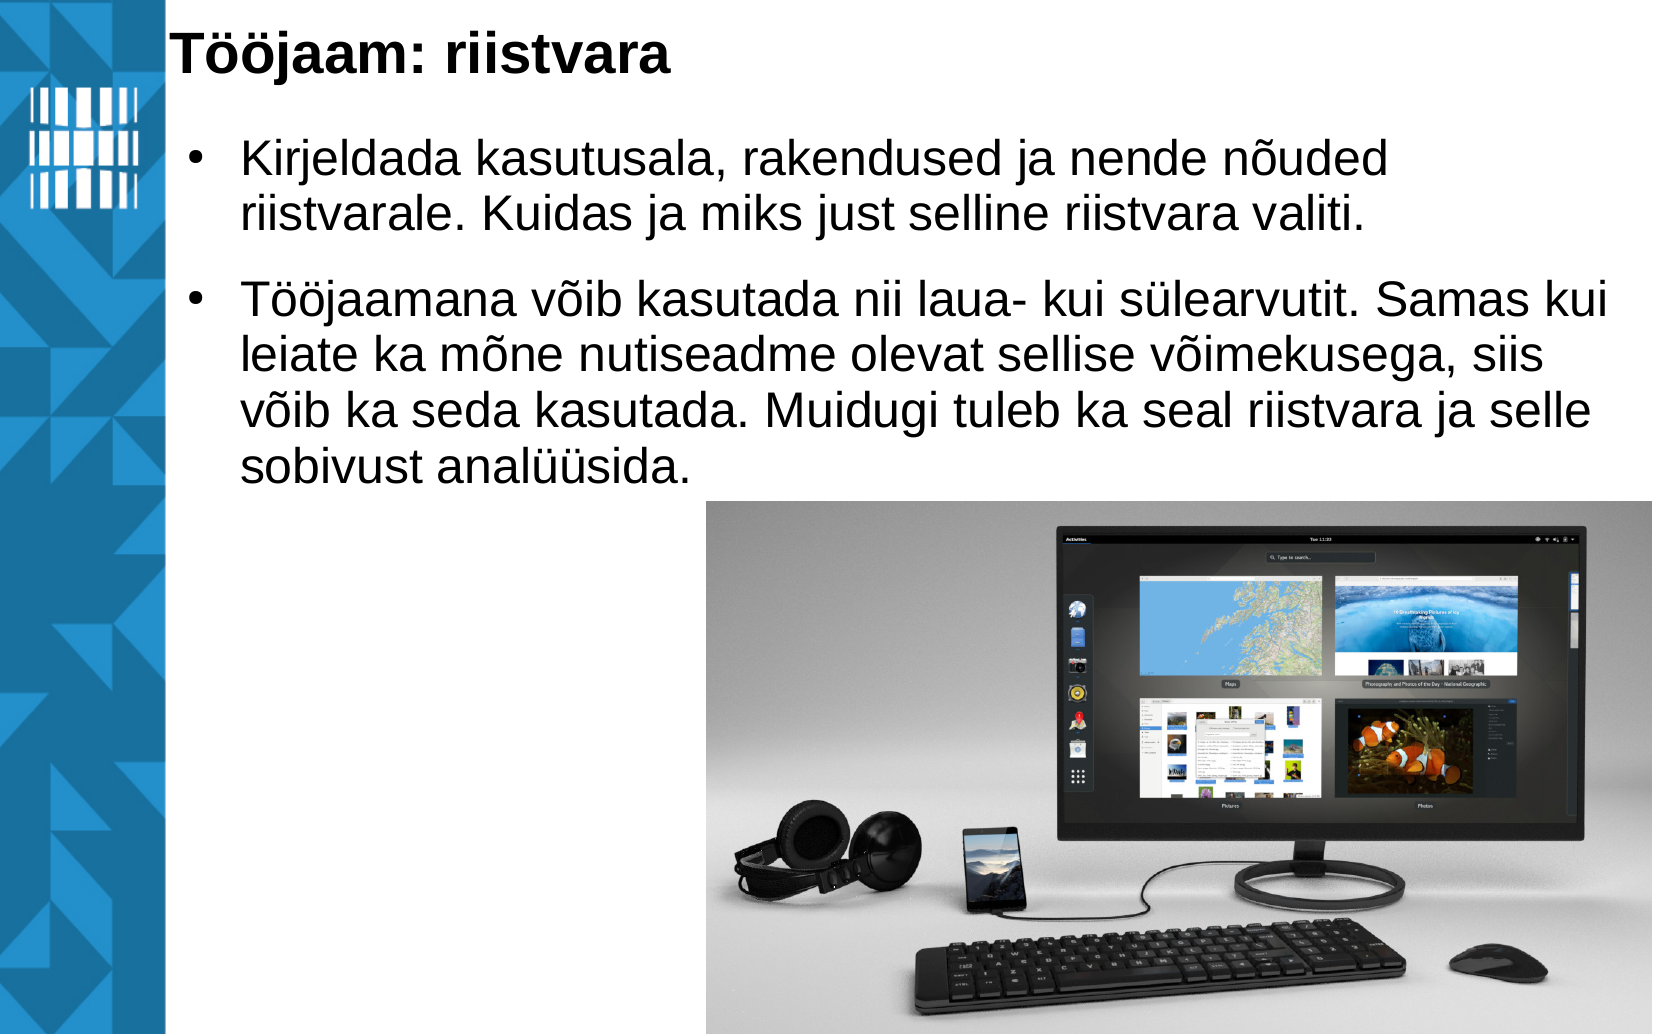

# Tööjaam: riistvara
Kirjeldada kasutusala, rakendused ja nende nõuded riistvarale. Kuidas ja miks just selline riistvara valiti.
Tööjaamana võib kasutada nii laua- kui sülearvutit. Samas kui leiate ka mõne nutiseadme olevat sellise võimekusega, siis võib ka seda kasutada. Muidugi tuleb ka seal riistvara ja selle sobivust analüüsida.